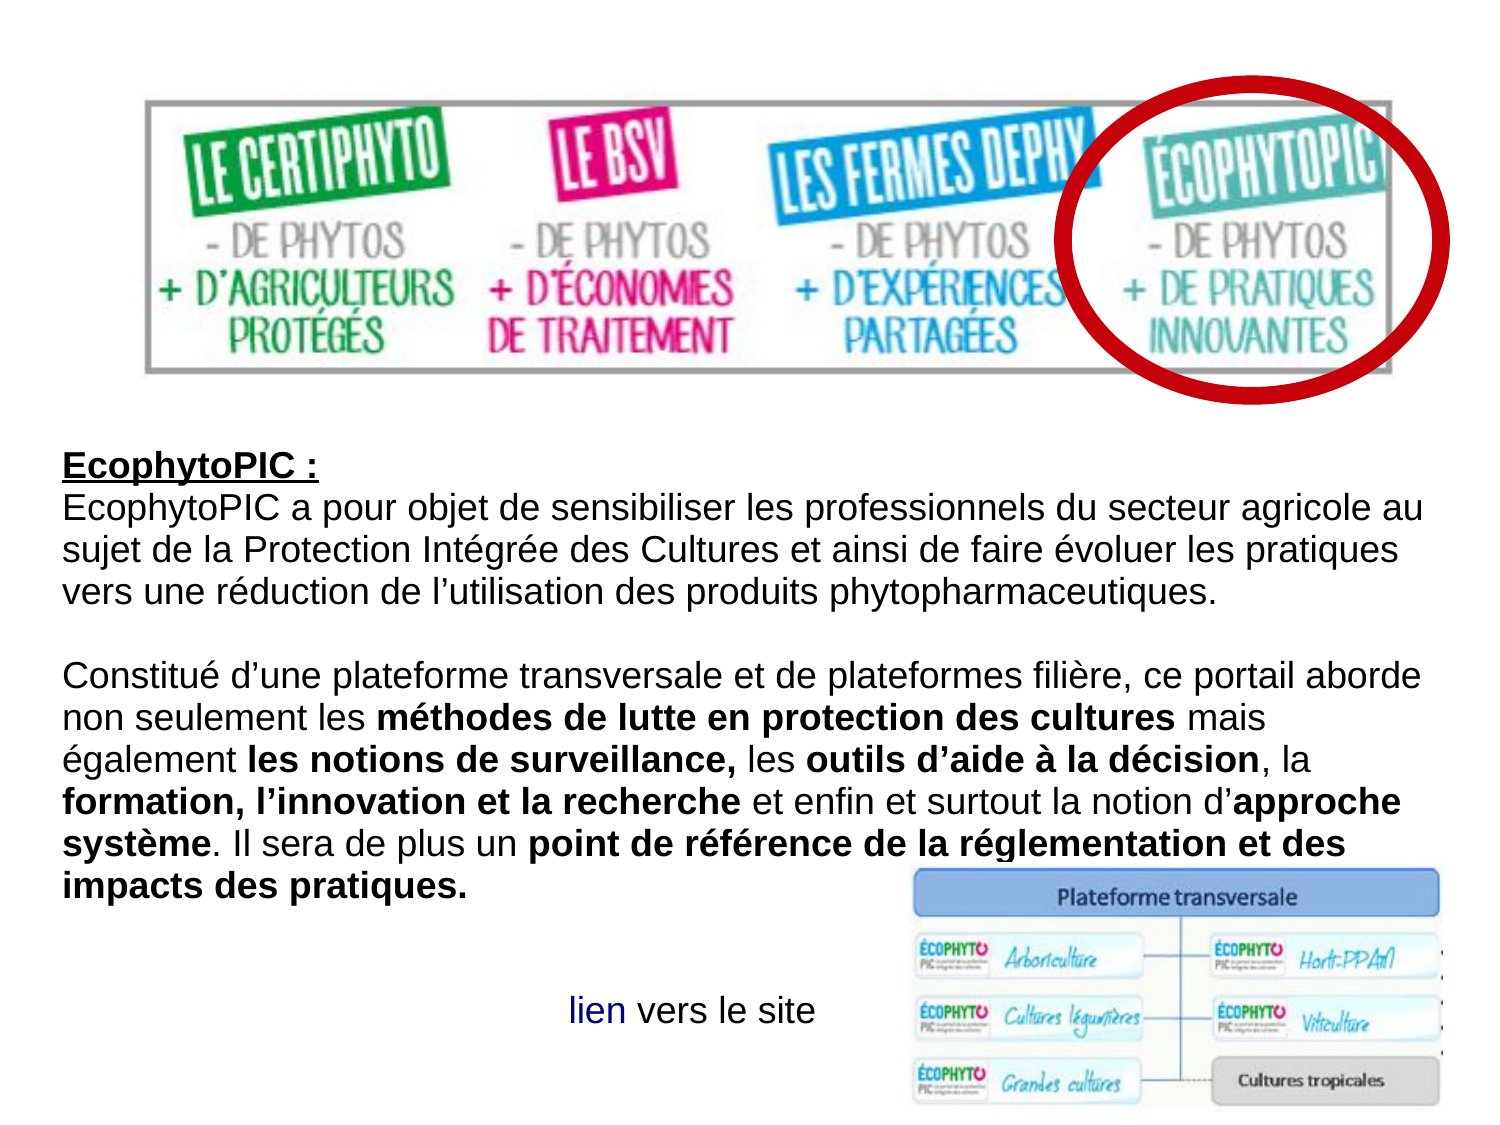

EcophytoPIC :
EcophytoPIC a pour objet de sensibiliser les professionnels du secteur agricole au sujet de la Protection Intégrée des Cultures et ainsi de faire évoluer les pratiques vers une réduction de l’utilisation des produits phytopharmaceutiques.
Constitué d’une plateforme transversale et de plateformes filière, ce portail aborde non seulement les méthodes de lutte en protection des cultures mais également les notions de surveillance, les outils d’aide à la décision, la formation, l’innovation et la recherche et enfin et surtout la notion d’approche système. Il sera de plus un point de référence de la réglementation et des impacts des pratiques.
 lien vers le site